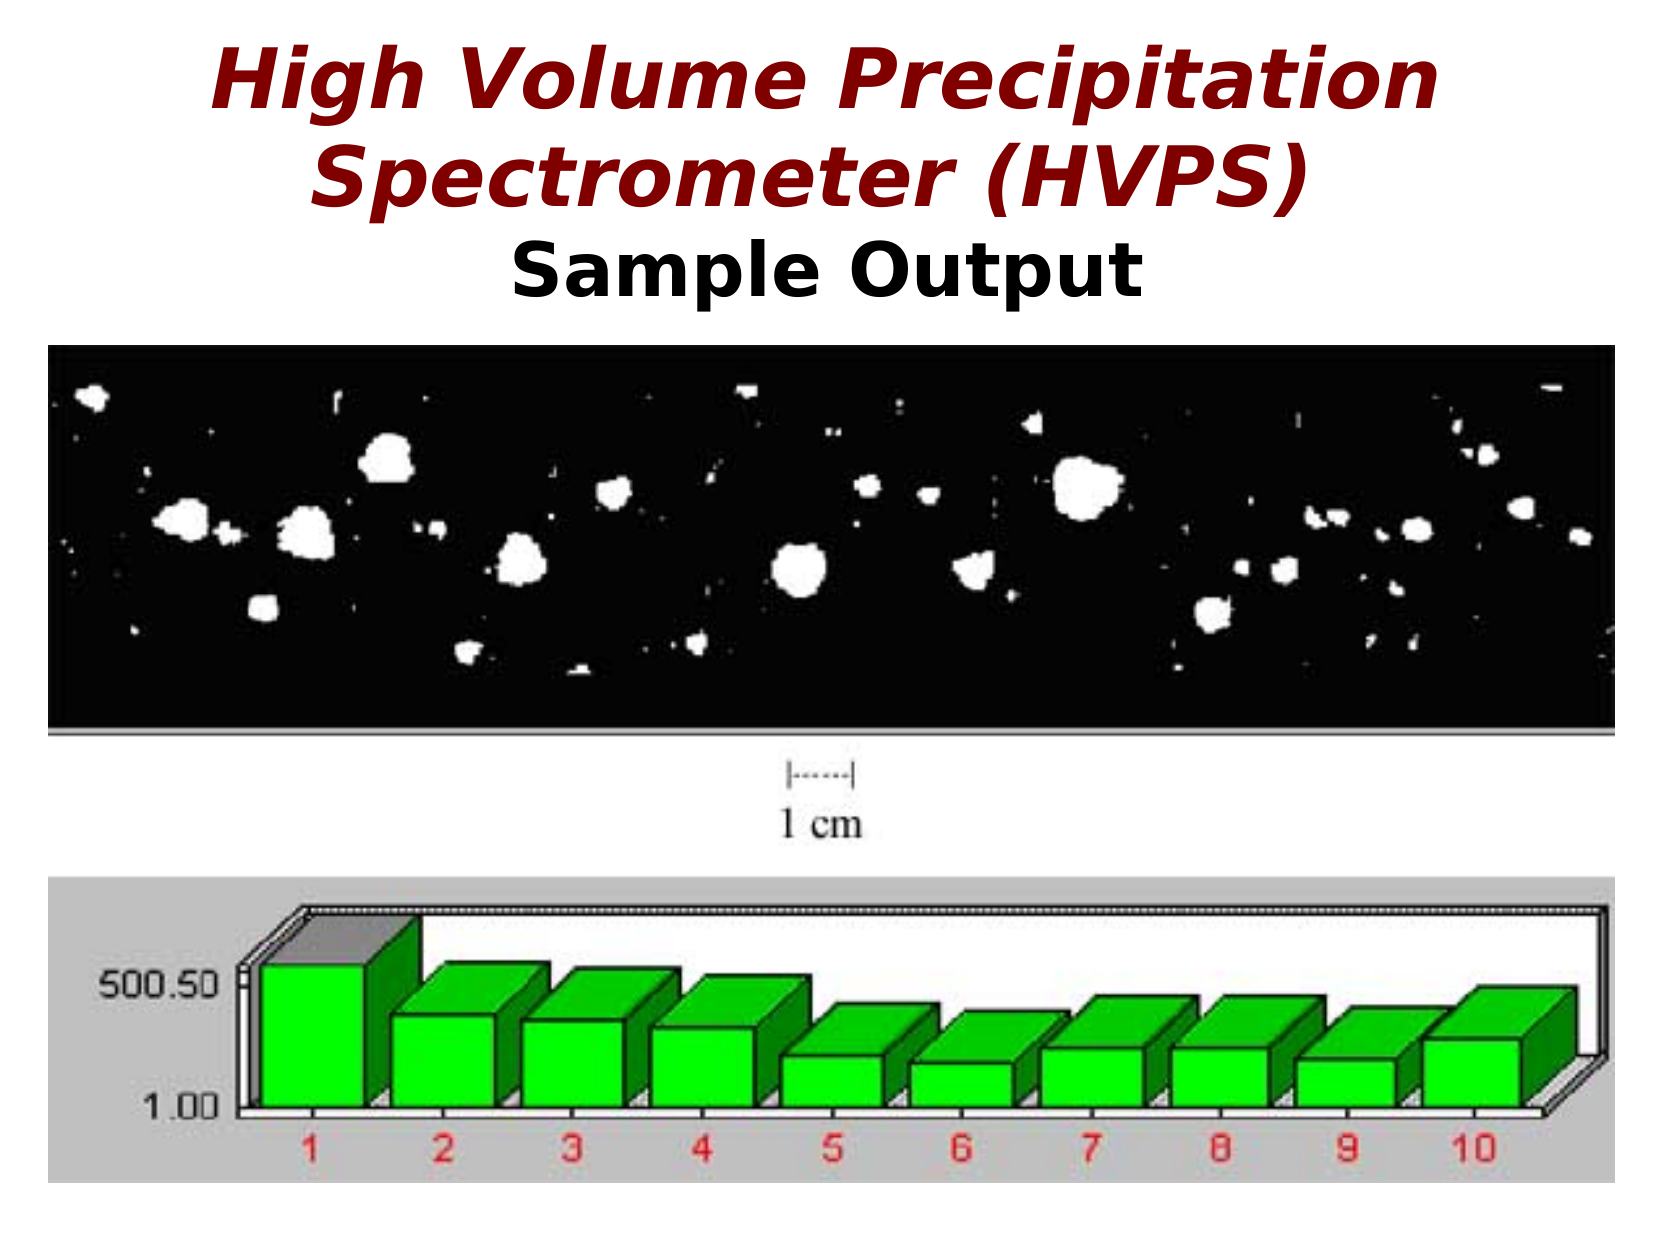

High Volume Precipitation Spectrometer (HVPS)
Sample Output